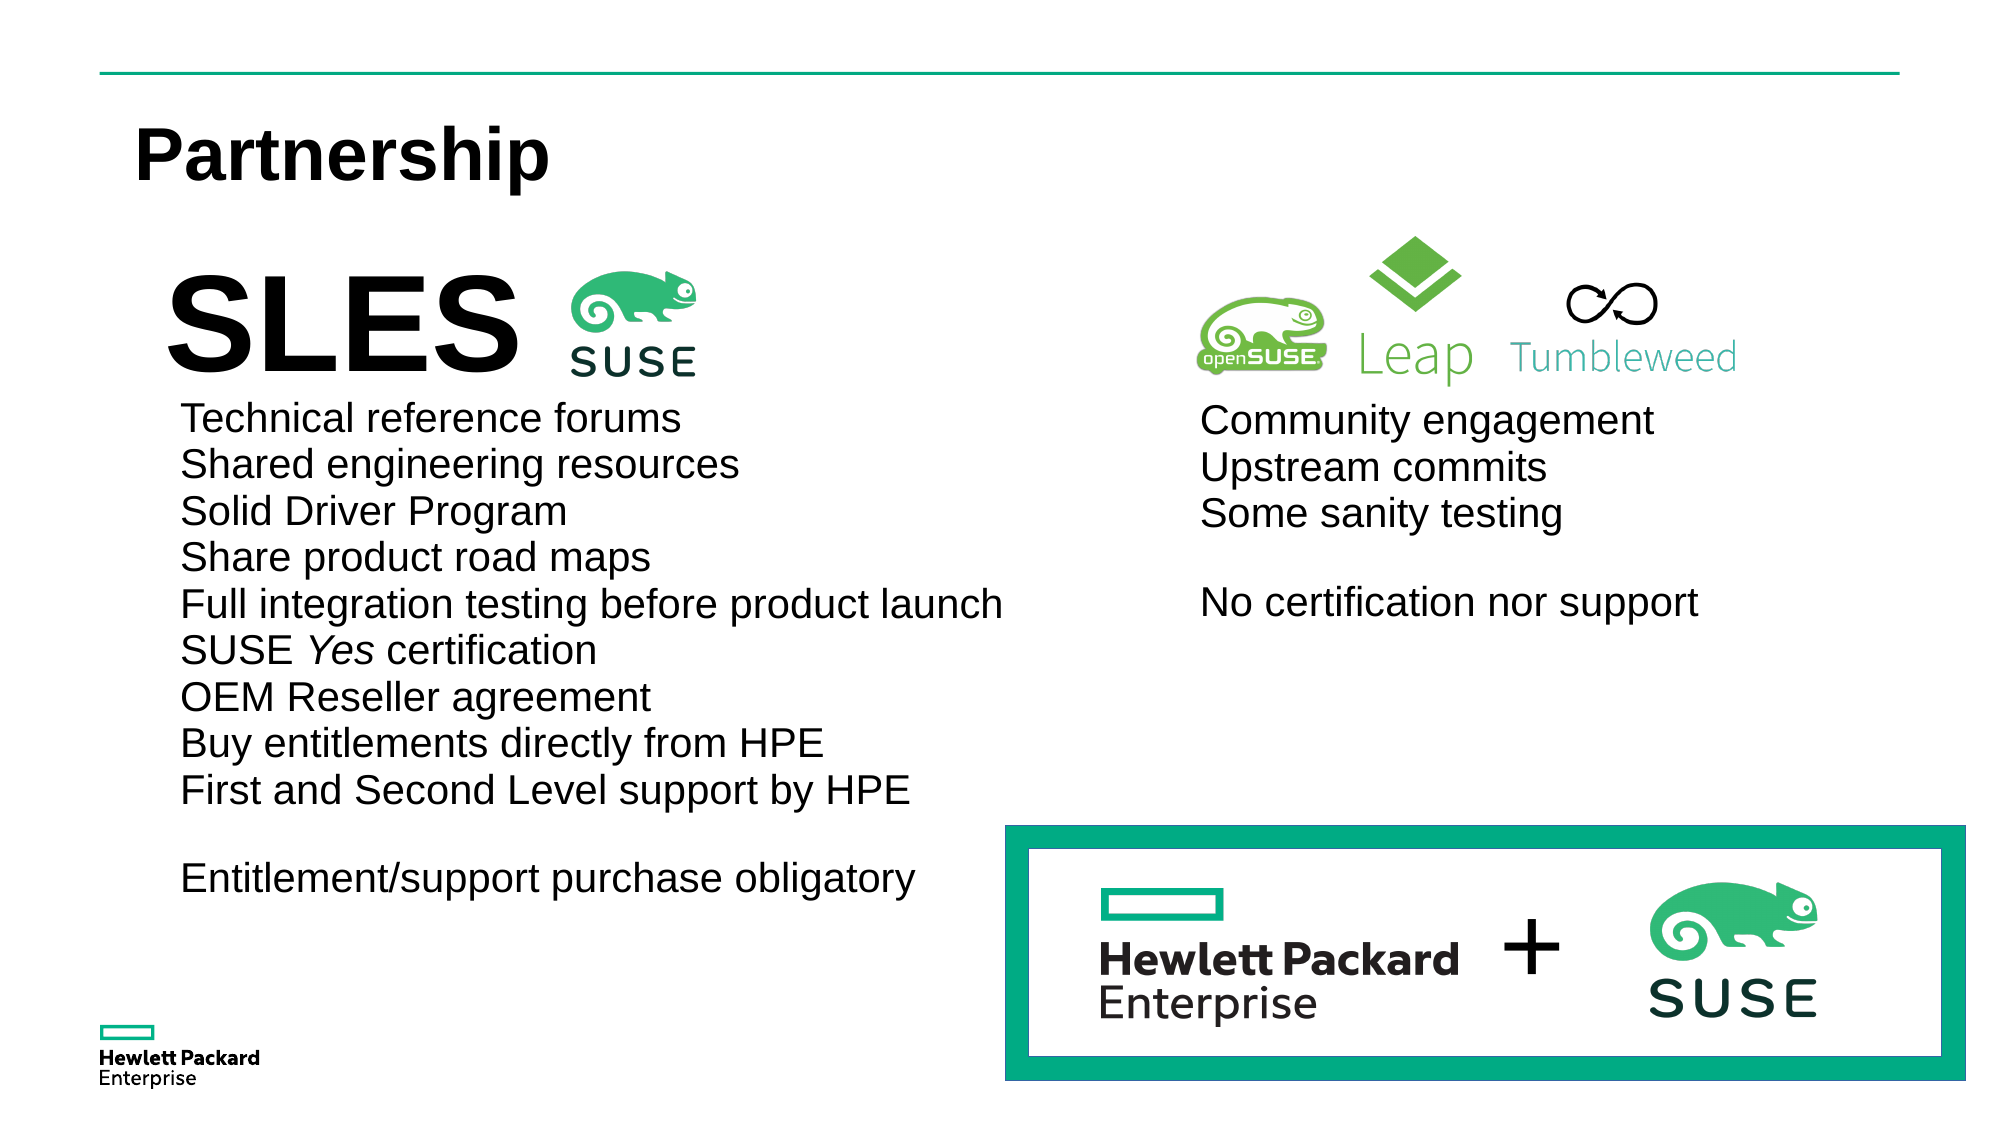

Partnership
SLES
Technical reference forums
Shared engineering resources
Solid Driver Program
Share product road maps
Full integration testing before product launch
SUSE Yes certification
OEM Reseller agreement
Buy entitlements directly from HPE
First and Second Level support by HPE
Entitlement/support purchase obligatory
Community engagement
Upstream commits
Some sanity testing
No certification nor support
+